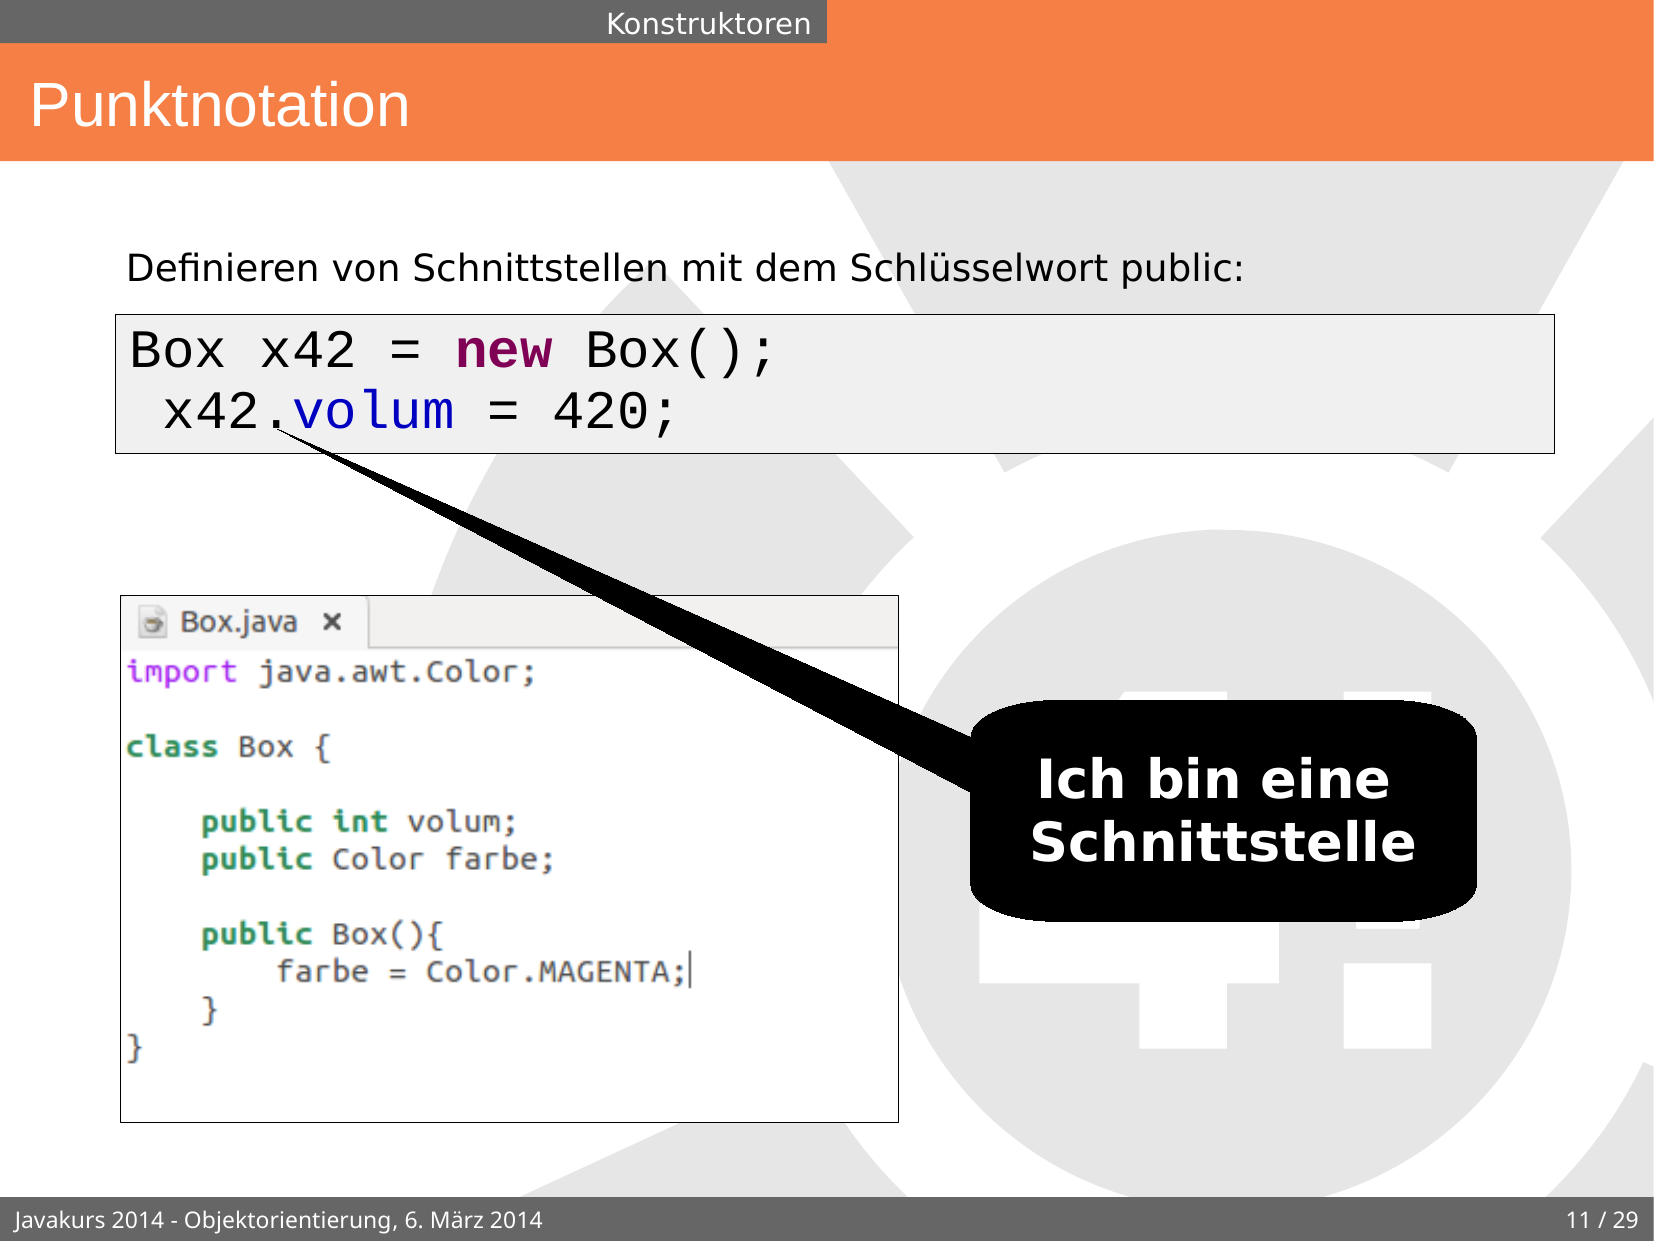

Konstruktoren
# Punktnotation
Definieren von Schnittstellen mit dem Schlüsselwort public:
Box x42 = new Box();
 x42.volum = 420;
Ich bin eine
Schnittstelle